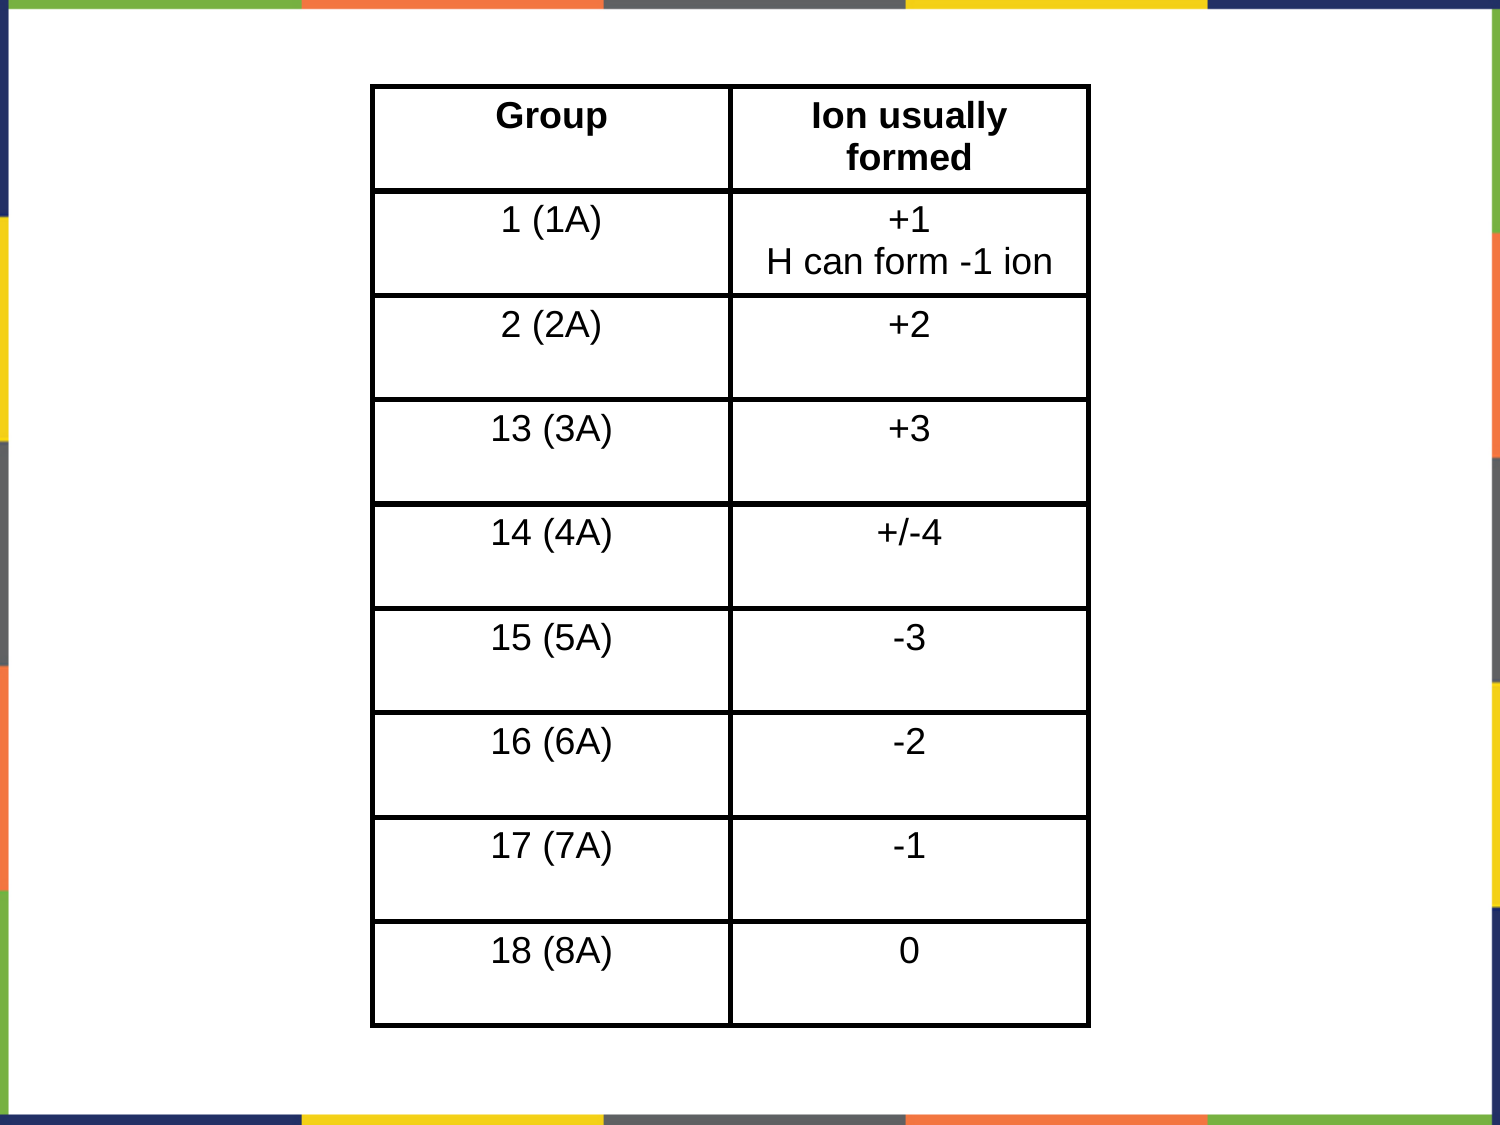

| Group | Ion usually formed |
| --- | --- |
| 1 (1A) | +1 H can form -1 ion |
| 2 (2A) | +2 |
| 13 (3A) | +3 |
| 14 (4A) | +/-4 |
| 15 (5A) | -3 |
| 16 (6A) | -2 |
| 17 (7A) | -1 |
| 18 (8A) | 0 |